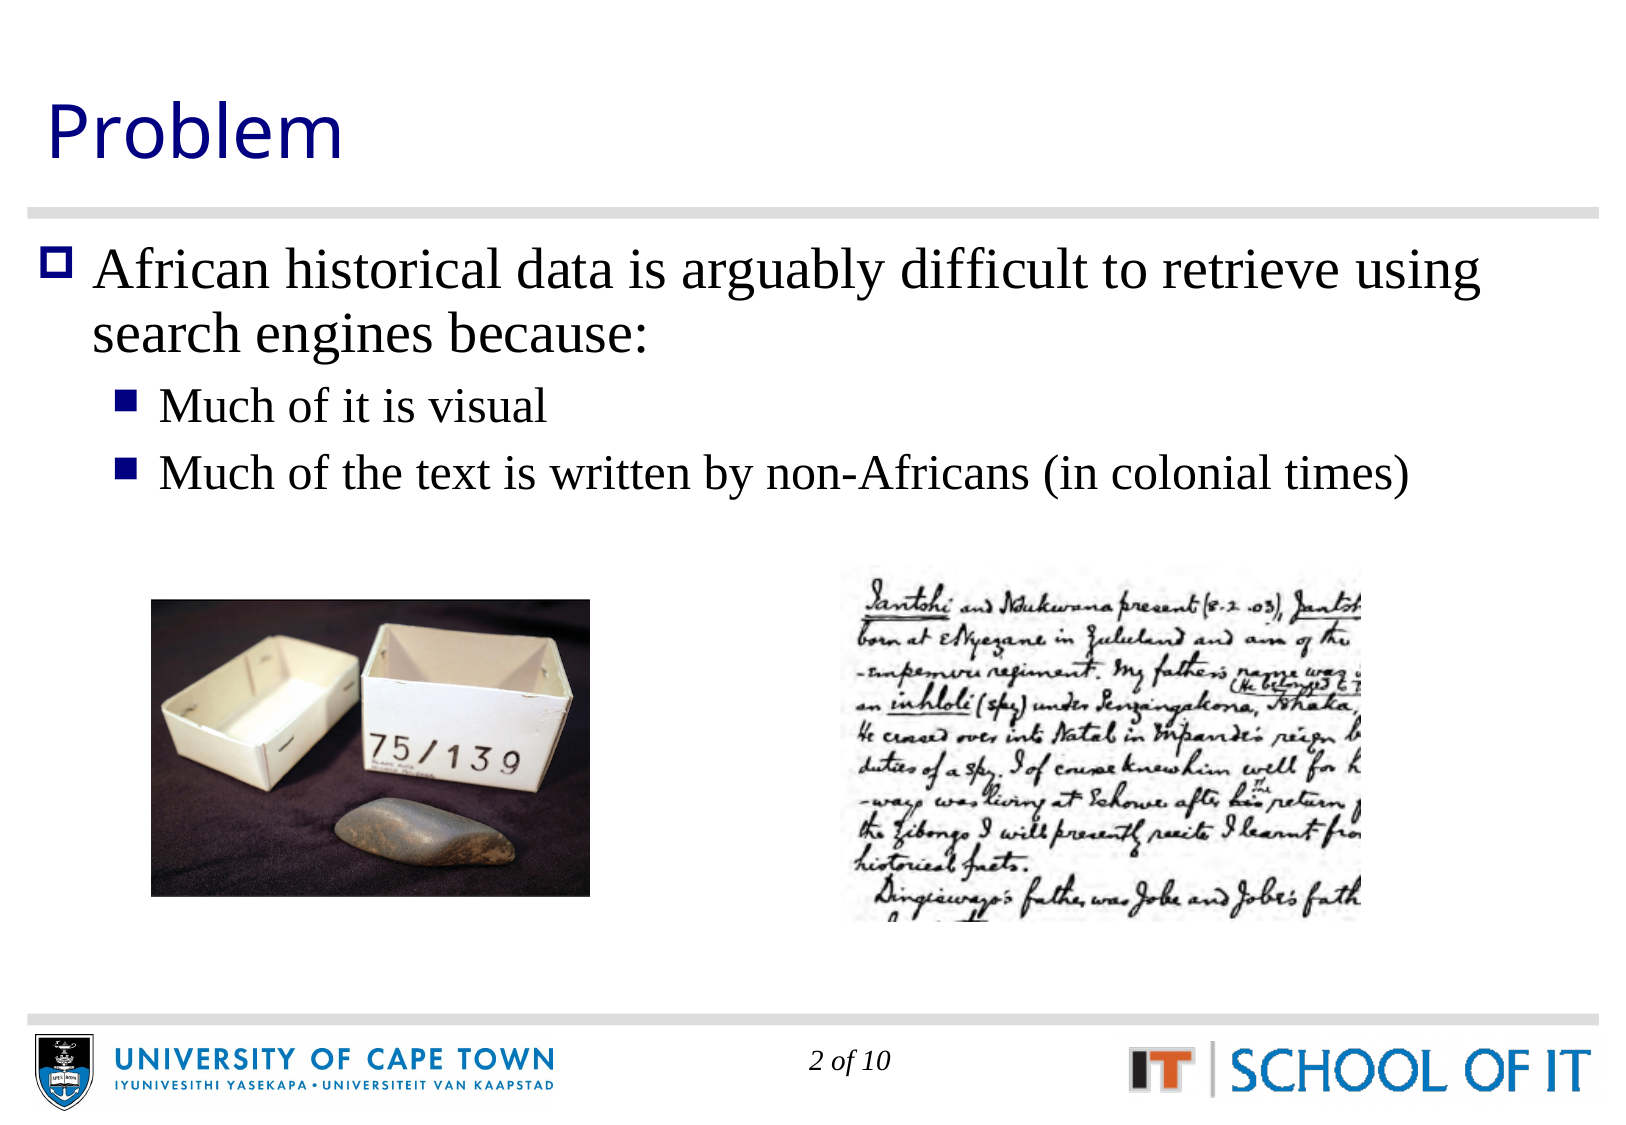

# Problem
African historical data is arguably difficult to retrieve using search engines because:
Much of it is visual
Much of the text is written by non-Africans (in colonial times)
2